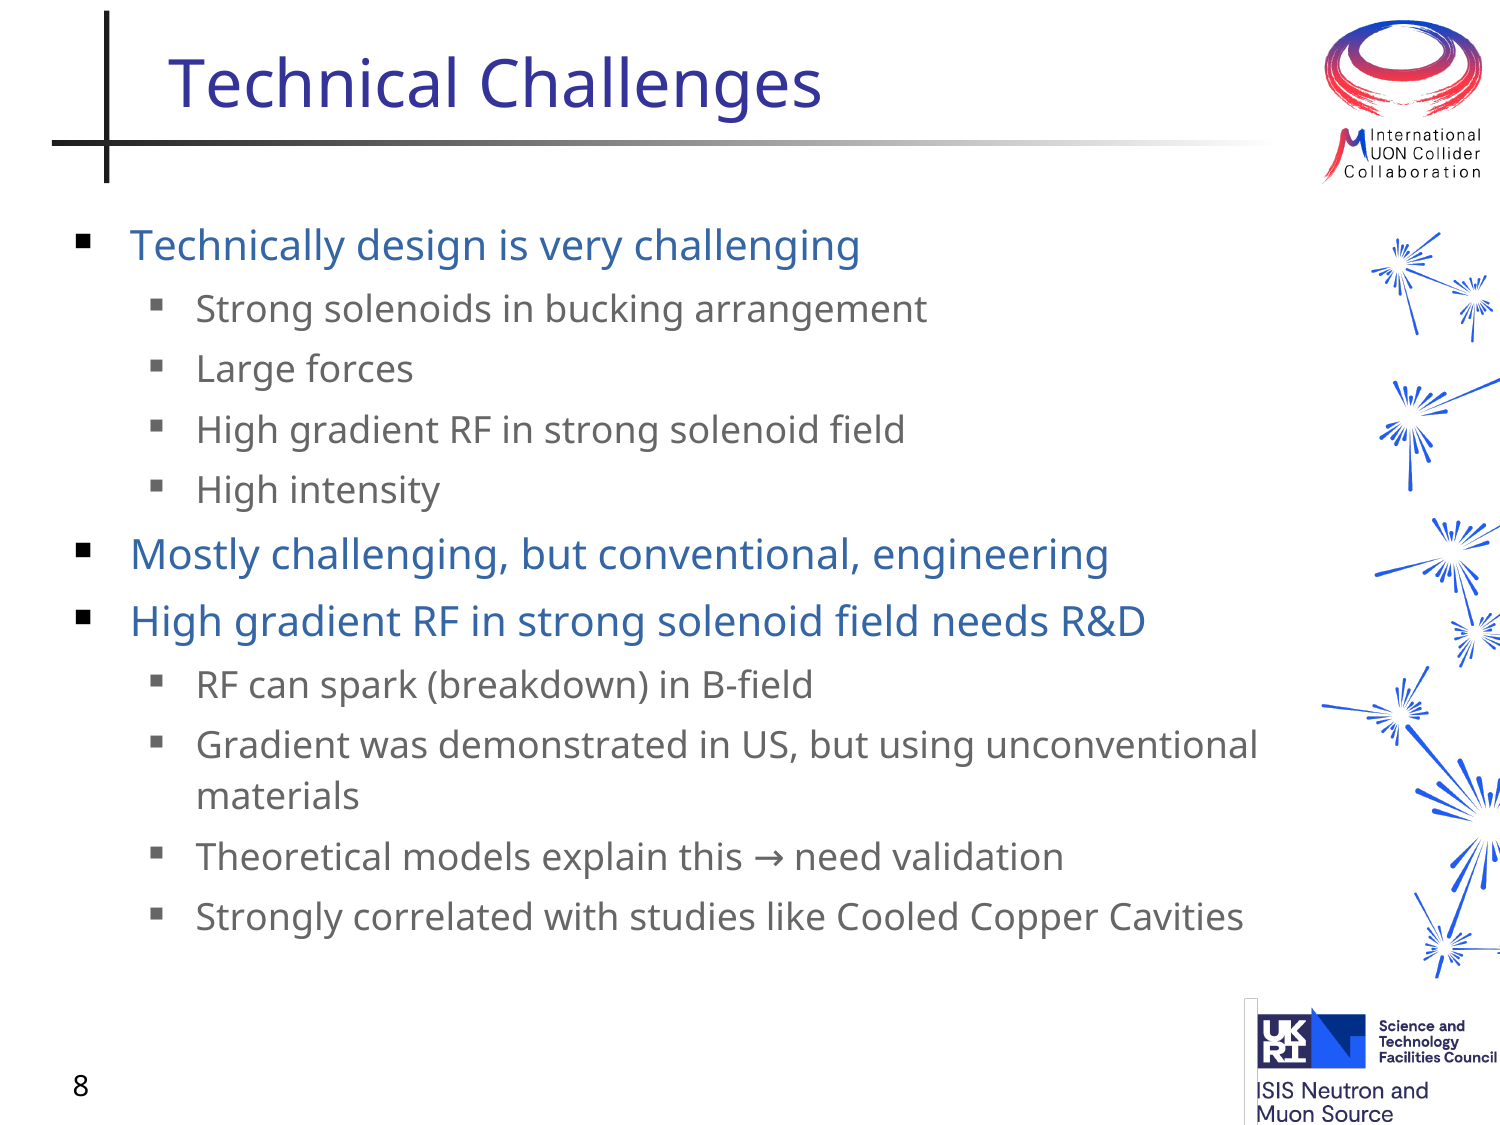

# Technical Challenges
Technically design is very challenging
Strong solenoids in bucking arrangement
Large forces
High gradient RF in strong solenoid field
High intensity
Mostly challenging, but conventional, engineering
High gradient RF in strong solenoid field needs R&D
RF can spark (breakdown) in B-field
Gradient was demonstrated in US, but using unconventional materials
Theoretical models explain this → need validation
Strongly correlated with studies like Cooled Copper Cavities
8